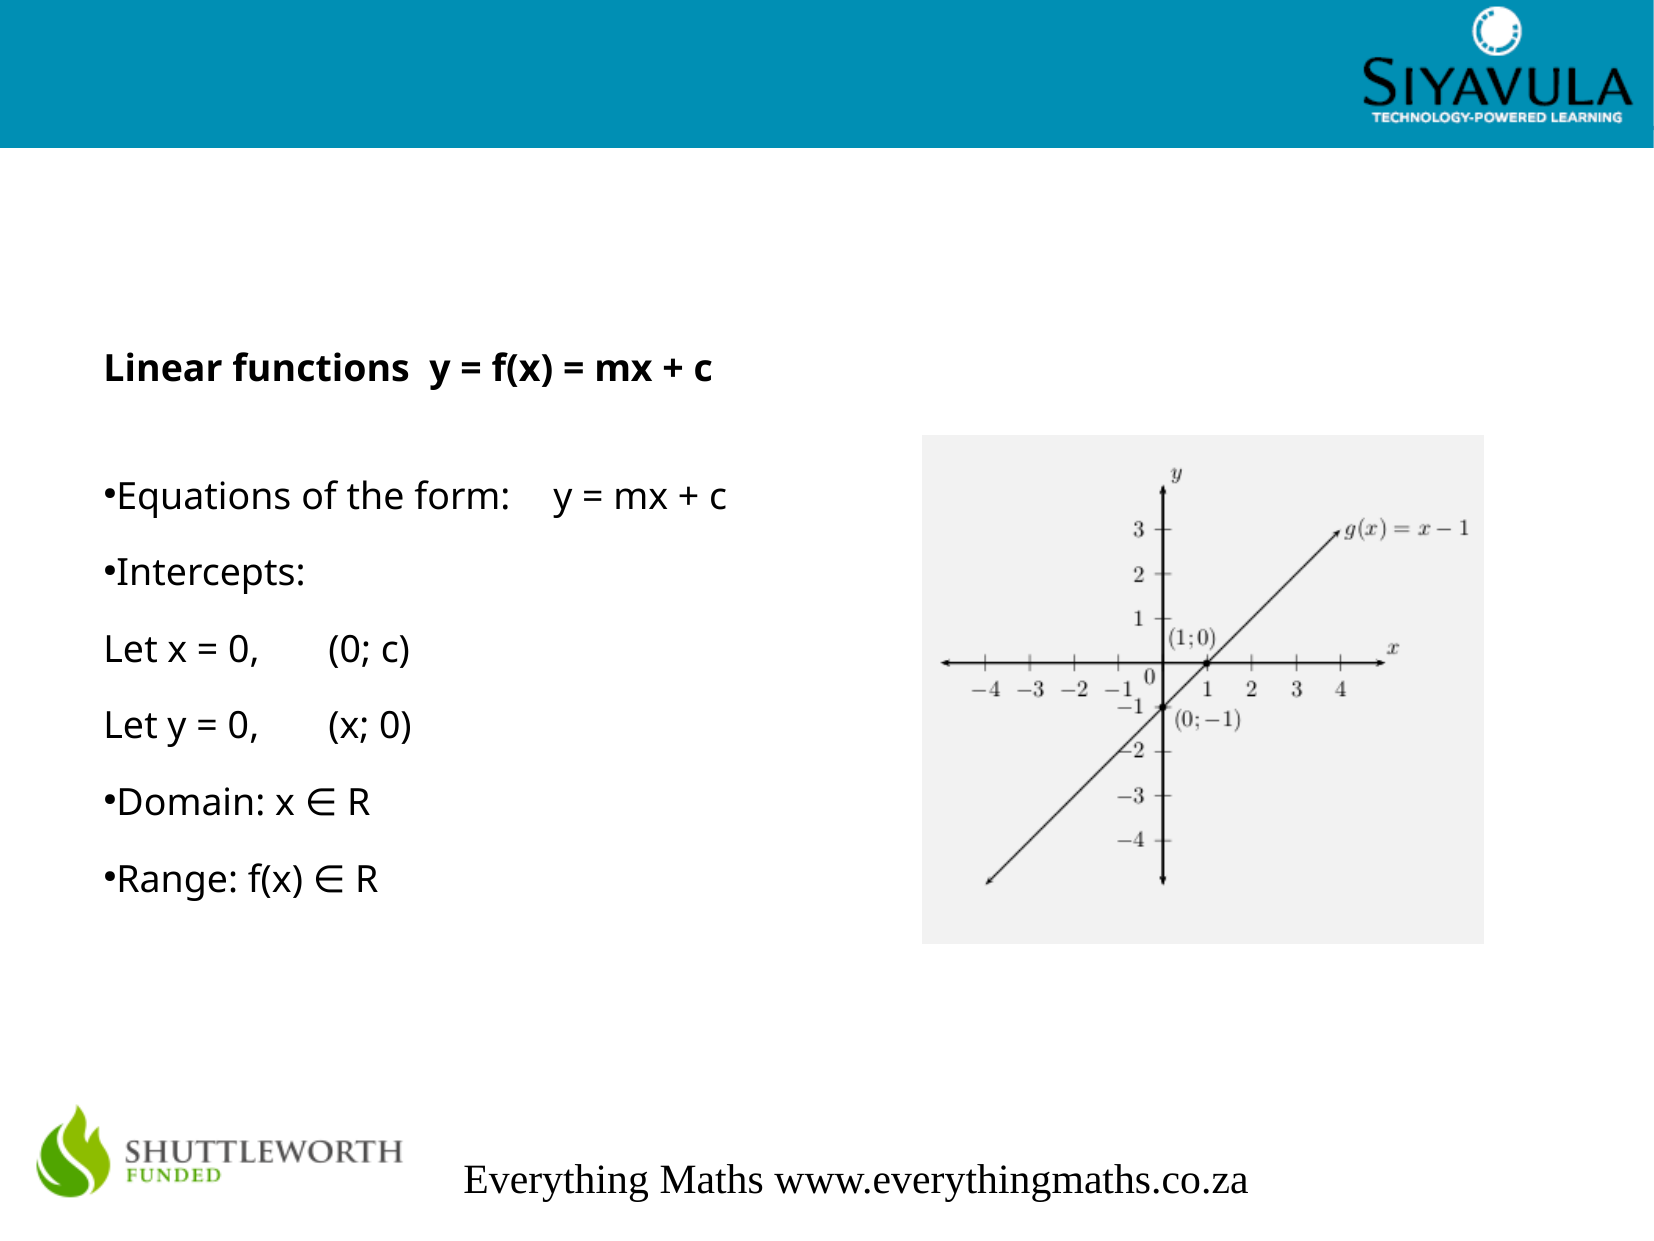

Linear functions y = f(x) = mx + c
Equations of the form:	y = mx + c
Intercepts:
Let x = 0,	(0; c)
Let y = 0,	(x; 0)
Domain: x ∈ R
Range: f(x) ∈ R
Everything Maths www.everythingmaths.co.za